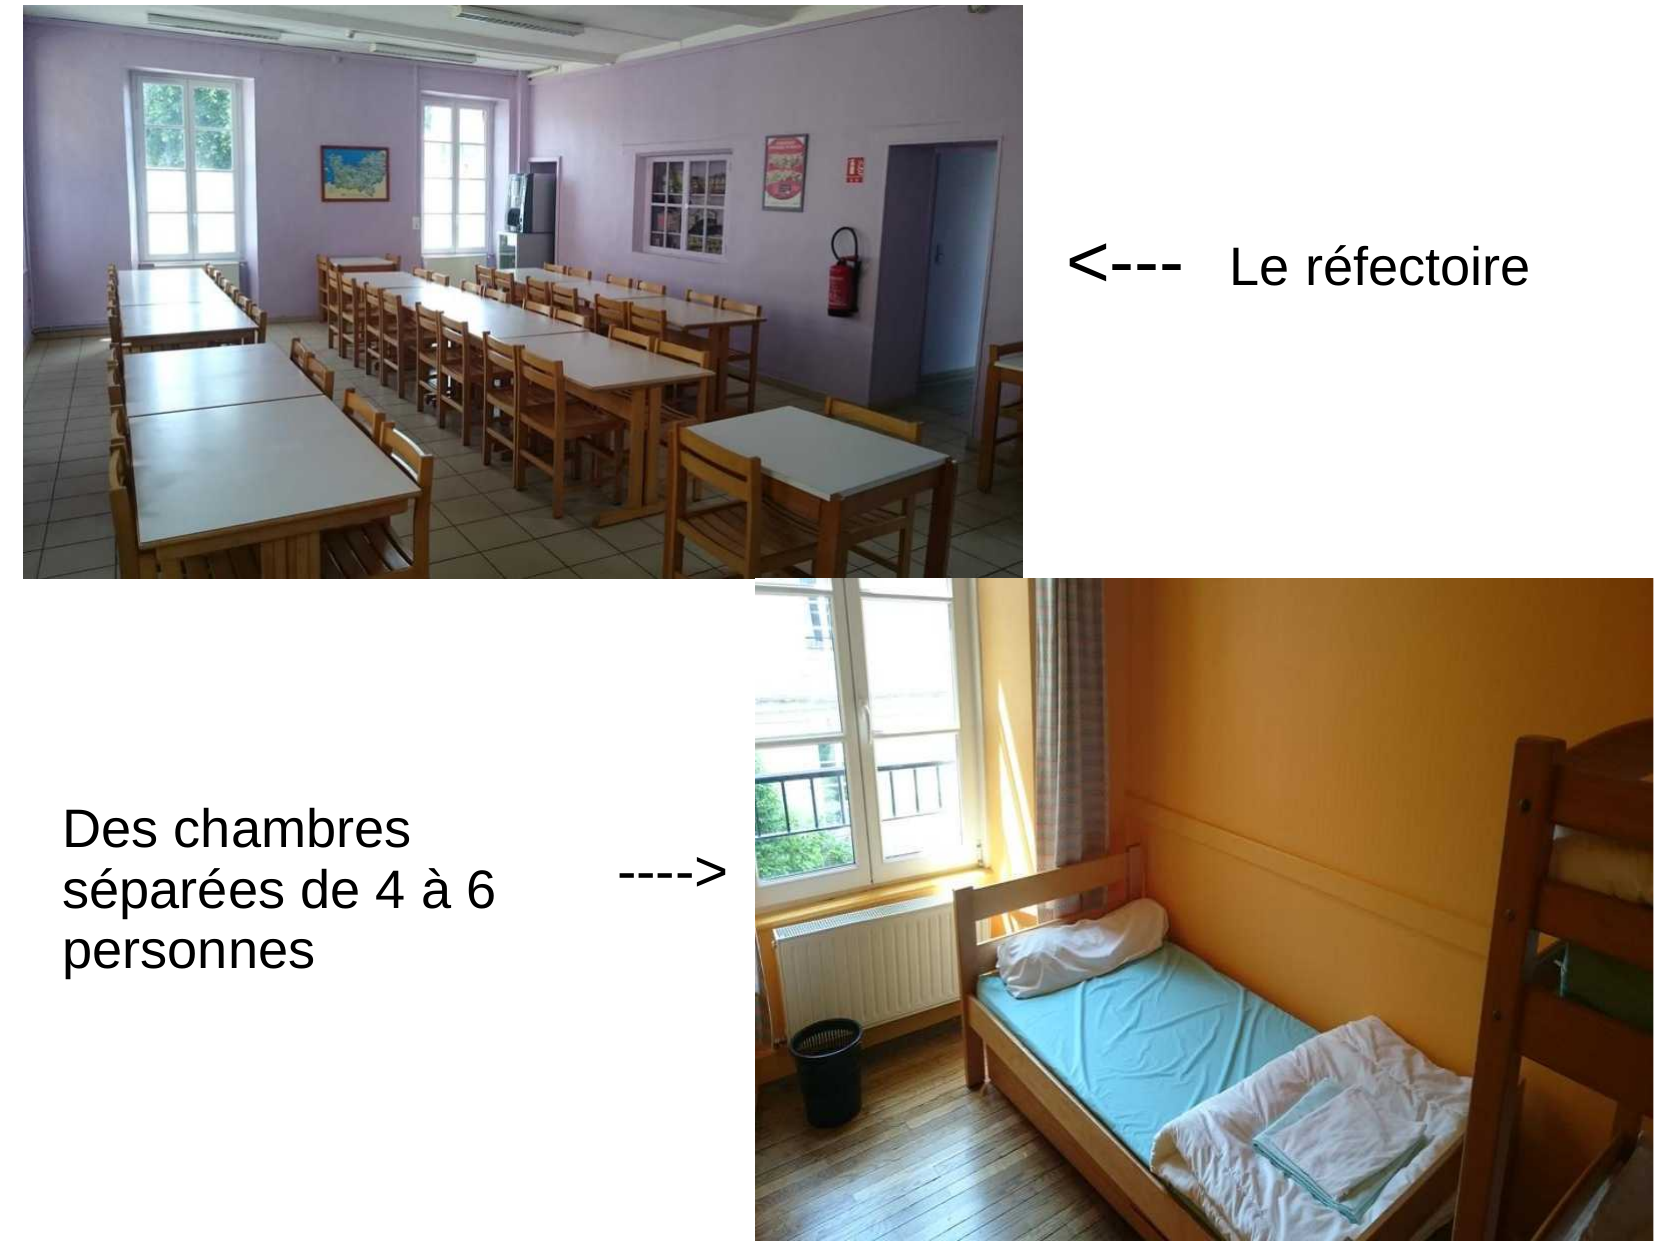

<---
Le réfectoire
Des chambres séparées de 4 à 6 personnes
---->